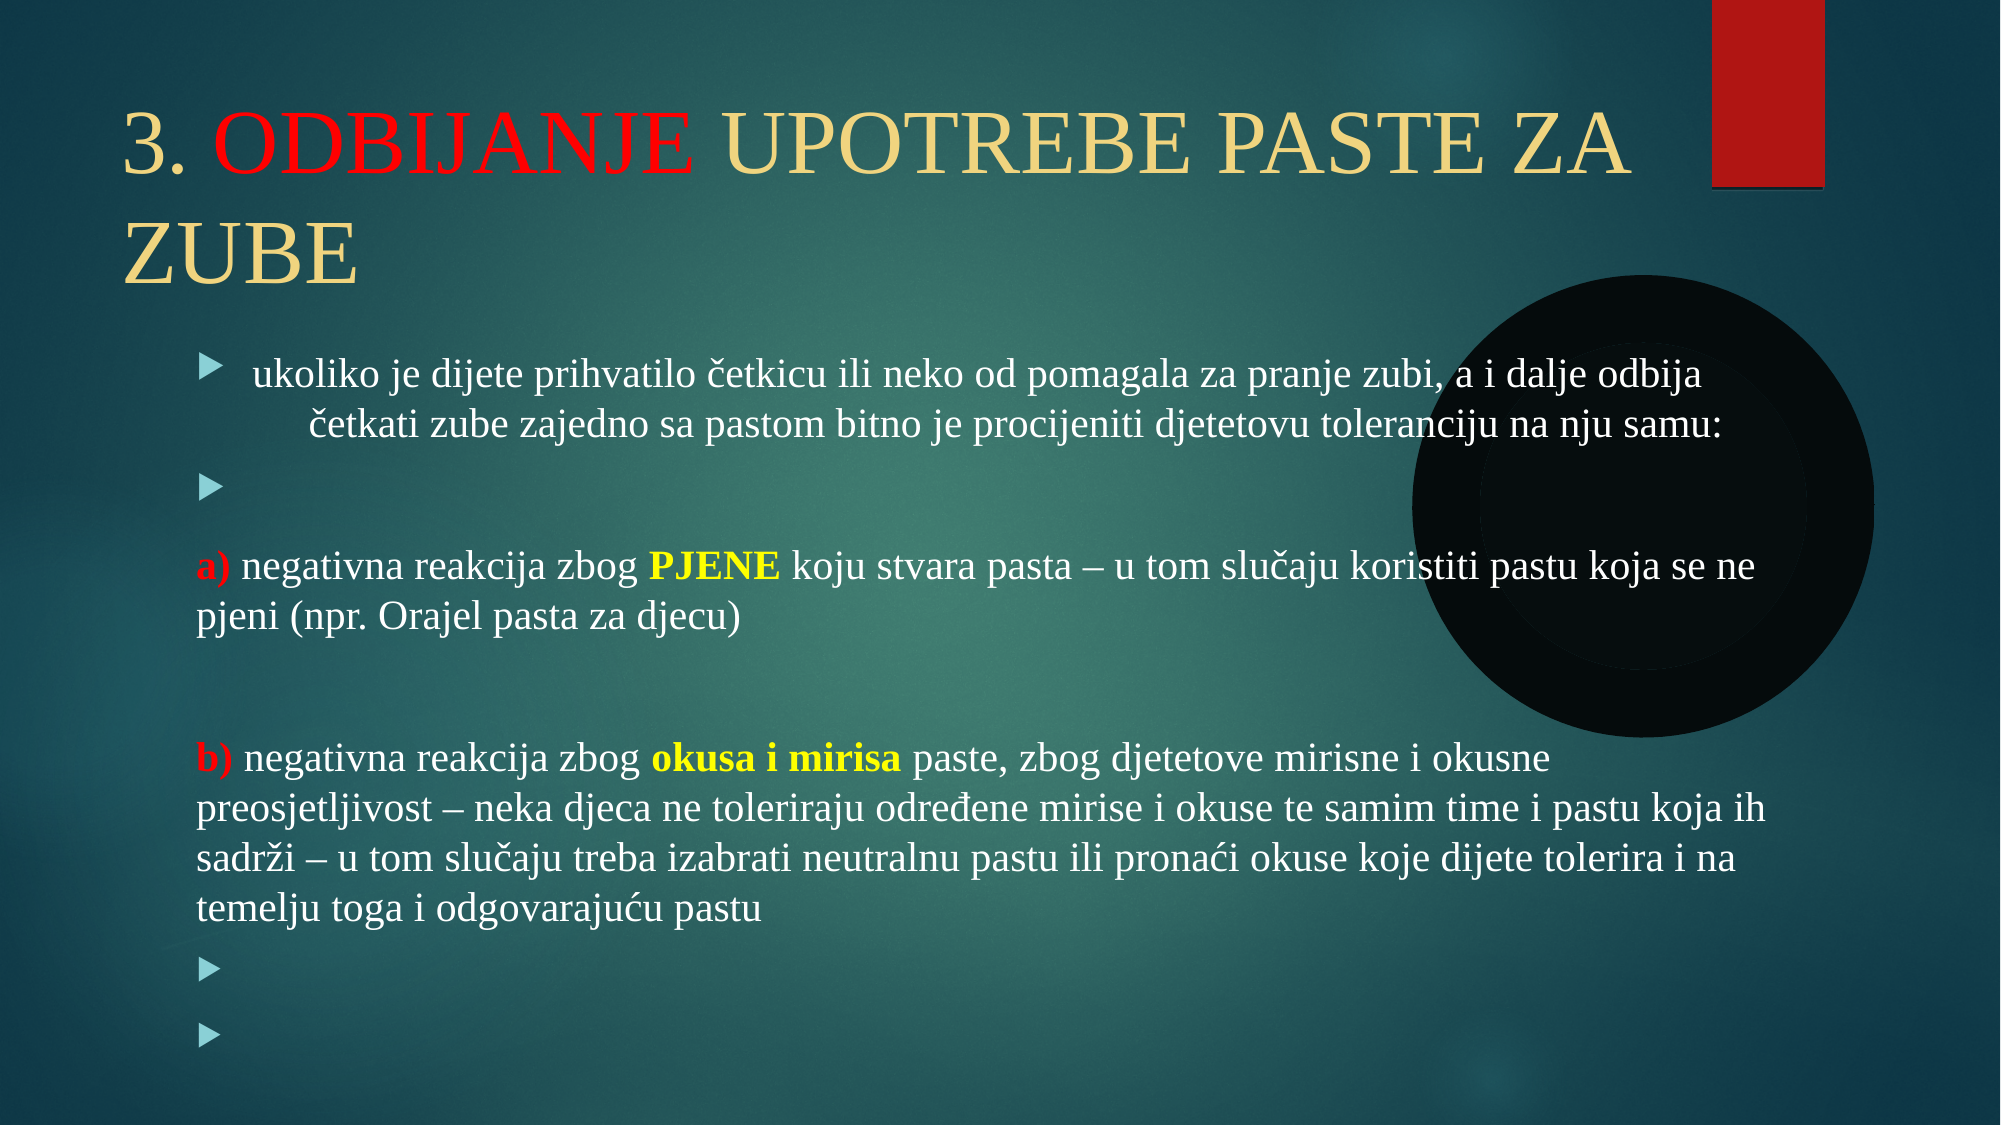

# 3. ODBIJANJE UPOTREBE PASTE ZA ZUBE
ukoliko je dijete prihvatilo četkicu ili neko od pomagala za pranje zubi, a i dalje odbija četkati zube zajedno sa pastom bitno je procijeniti djetetovu toleranciju na nju samu:
a) negativna reakcija zbog PJENE koju stvara pasta – u tom slučaju koristiti pastu koja se ne pjeni (npr. Orajel pasta za djecu)
b) negativna reakcija zbog okusa i mirisa paste, zbog djetetove mirisne i okusne preosjetljivost – neka djeca ne toleriraju određene mirise i okuse te samim time i pastu koja ih sadrži – u tom slučaju treba izabrati neutralnu pastu ili pronaći okuse koje dijete tolerira i na temelju toga i odgovarajuću pastu